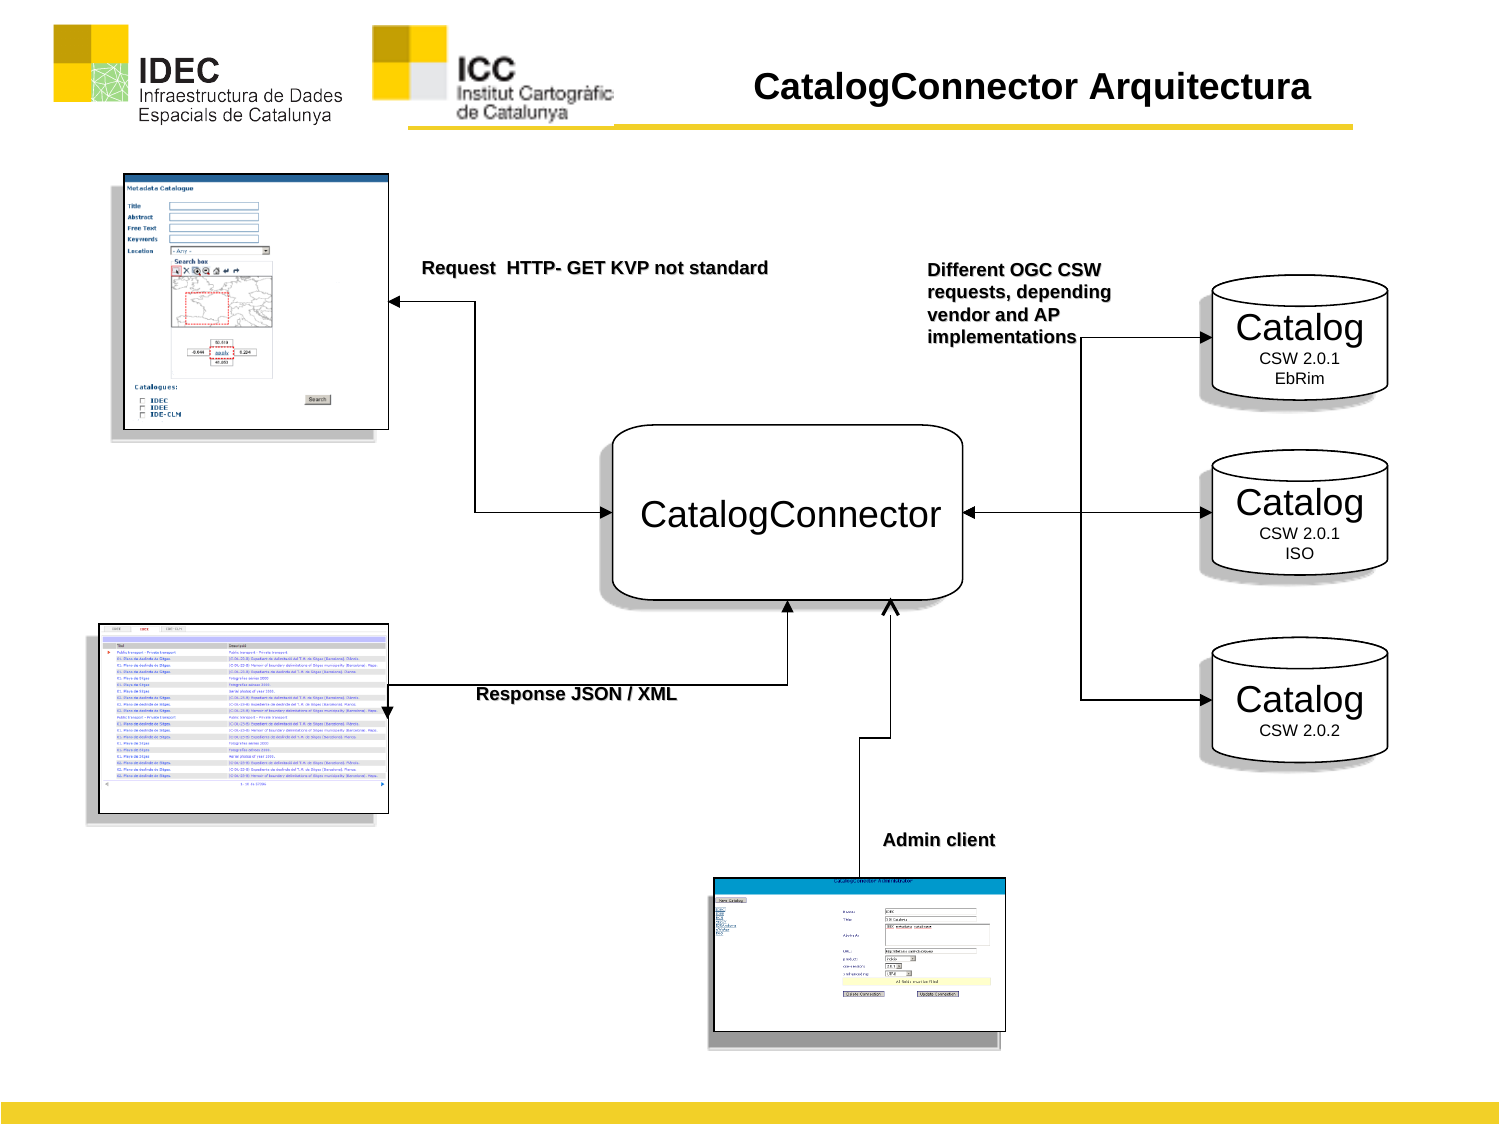

CatalogConnector Arquitectura
Request HTTP- GET KVP not standard
Different OGC CSW requests, depending vendor and AP implementations
Catalog
CSW 2.0.1
EbRim
CatalogConnector
Catalog
CSW 2.0.1
ISO
Catalog
CSW 2.0.2
Response JSON / XML
Admin client